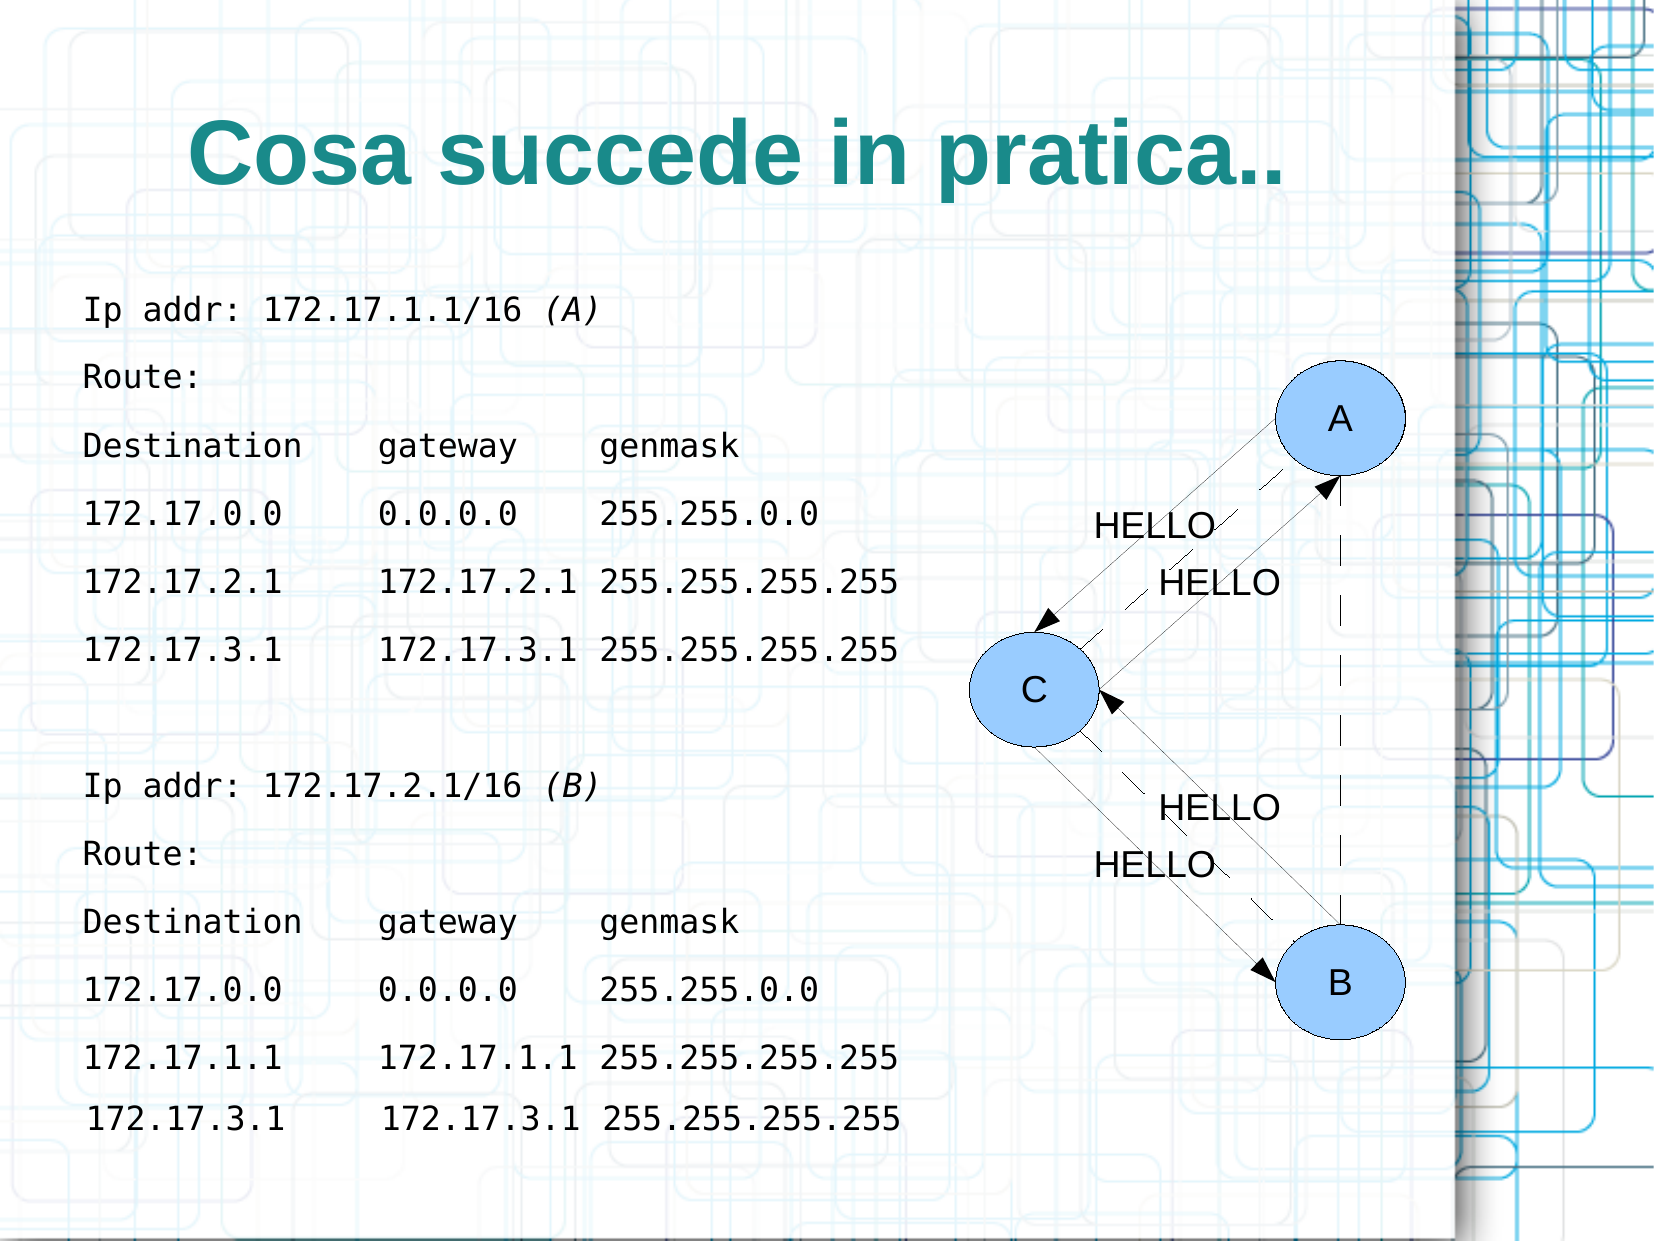

# Cosa succede in pratica..
Ip addr: 172.17.1.1/16 (A)
Route:
Destination		gateway		genmask
172.17.0.0		0.0.0.0		255.255.0.0
172.17.2.1		172.17.2.1	255.255.255.255
172.17.3.1		172.17.3.1	255.255.255.255
Ip addr: 172.17.2.1/16 (B)
Route:
Destination		gateway		genmask
172.17.0.0		0.0.0.0		255.255.0.0
172.17.1.1		172.17.1.1	255.255.255.255
A
A
C
C
B
172.17.3.1		172.17.3.1	255.255.255.255